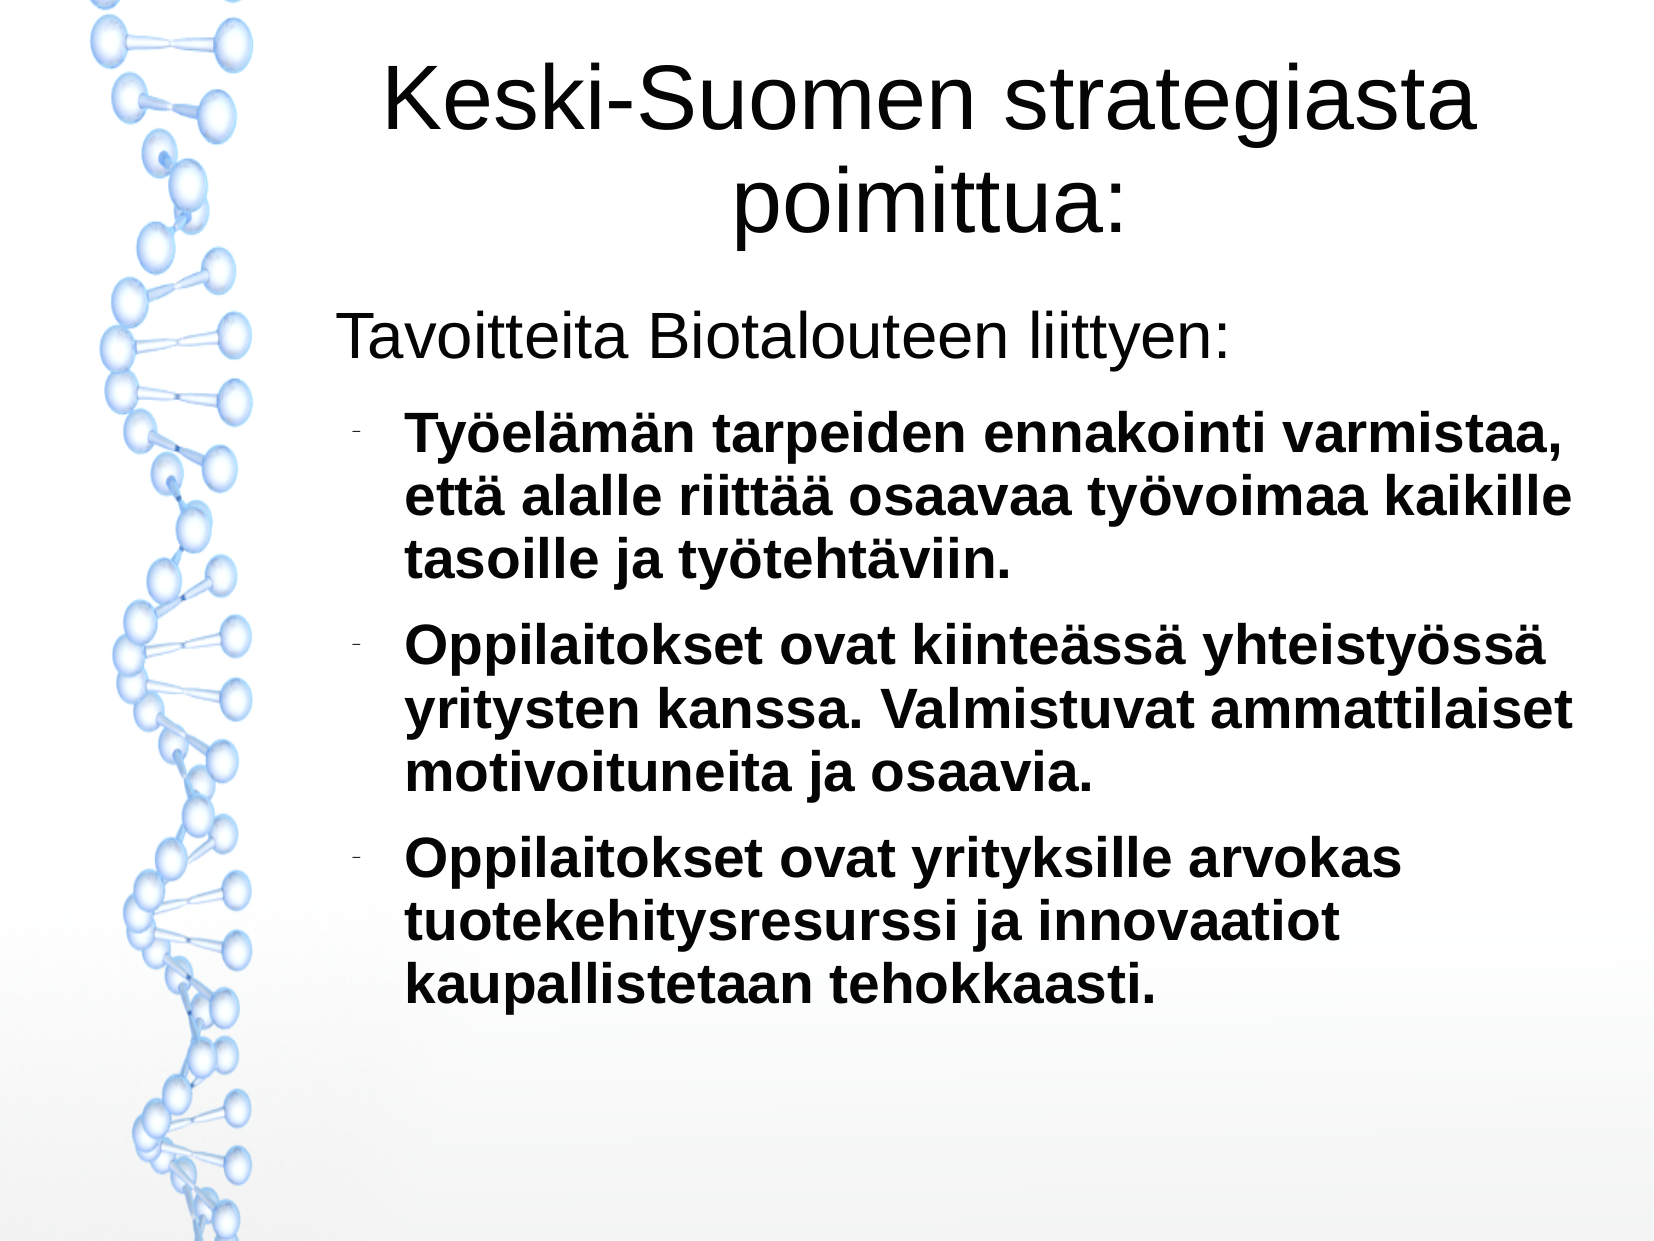

# Keski-Suomen strategiasta poimittua:
Tavoitteita Biotalouteen liittyen:
Työelämän tarpeiden ennakointi varmistaa, että alalle riittää osaavaa työvoimaa kaikille tasoille ja työtehtäviin.
Oppilaitokset ovat kiinteässä yhteistyössä yritysten kanssa. Valmistuvat ammattilaiset motivoituneita ja osaavia.
Oppilaitokset ovat yrityksille arvokas tuotekehitysresurssi ja innovaatiot kaupallistetaan tehokkaasti.